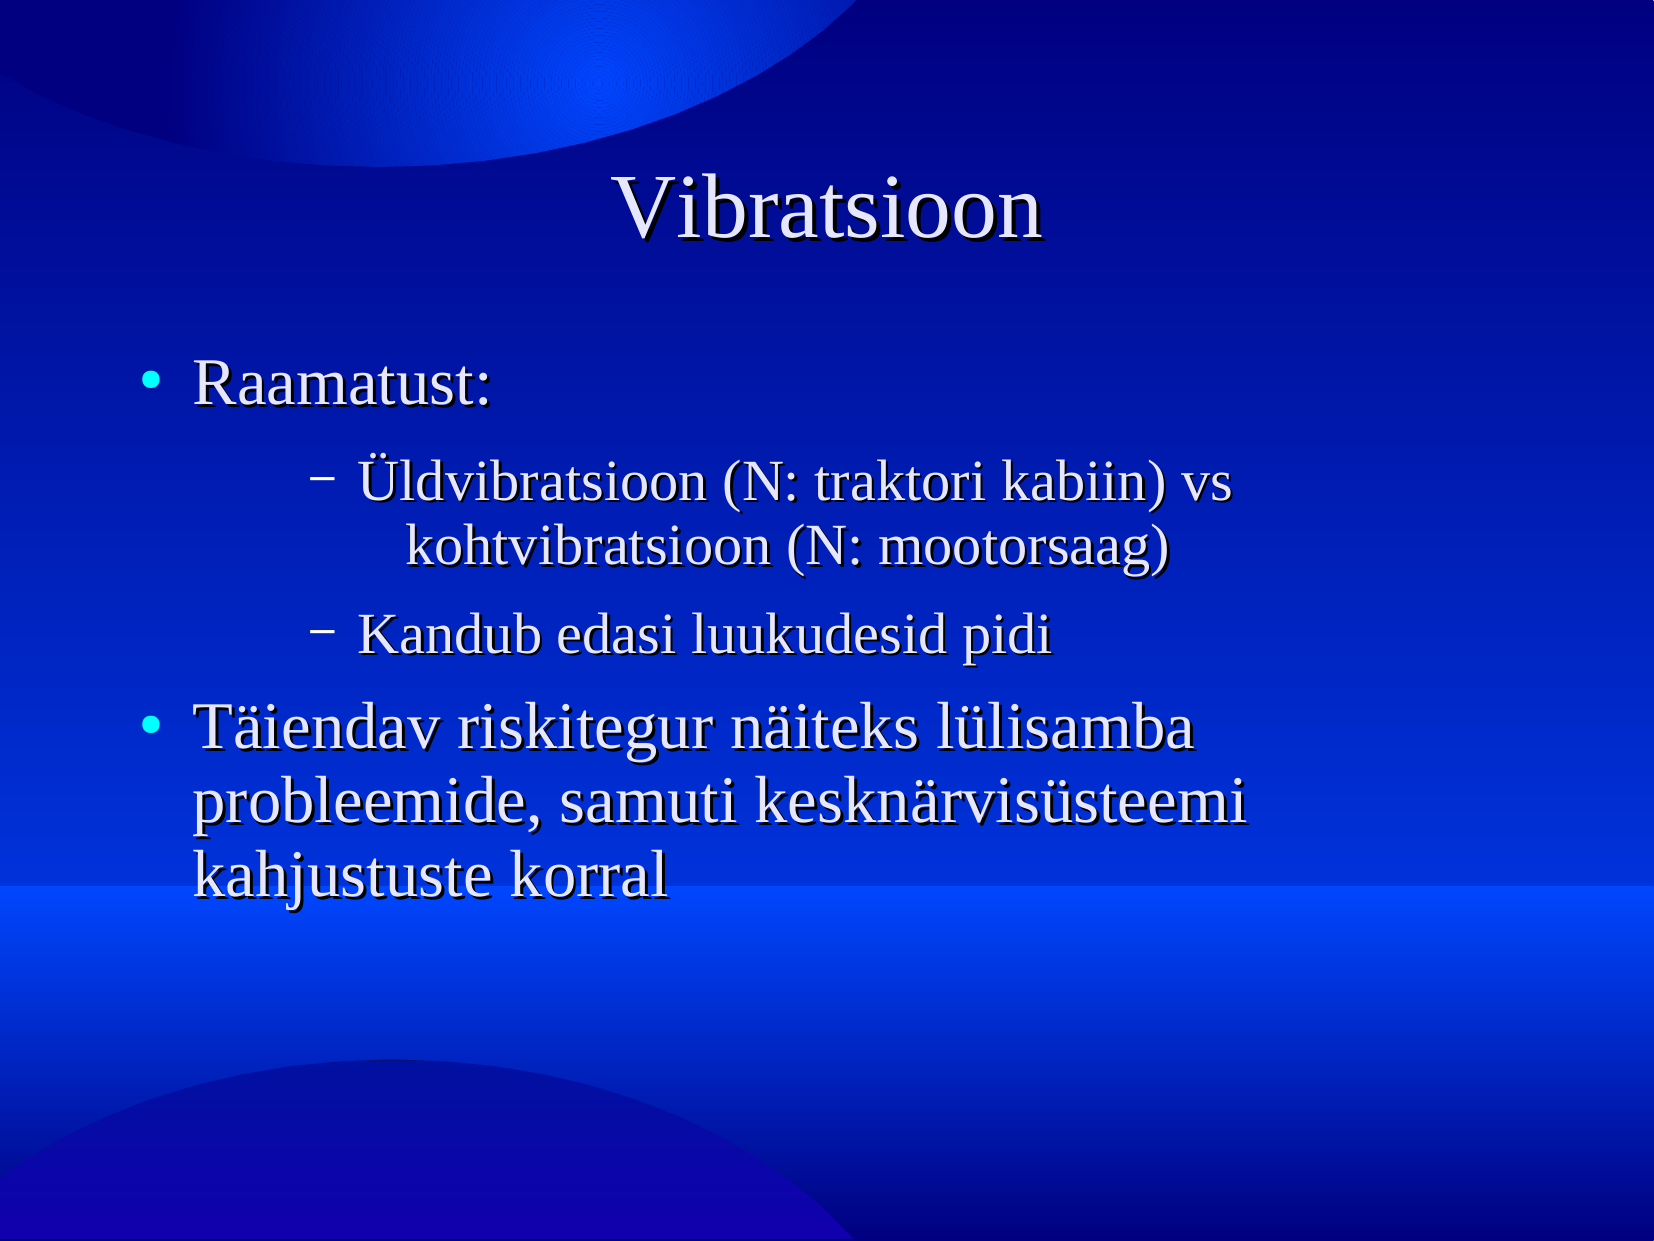

# Vibratsioon
Raamatust:
Üldvibratsioon (N: traktori kabiin) vs kohtvibratsioon (N: mootorsaag)
Kandub edasi luukudesid pidi
Täiendav riskitegur näiteks lülisamba probleemide, samuti kesknärvisüsteemi kahjustuste korral